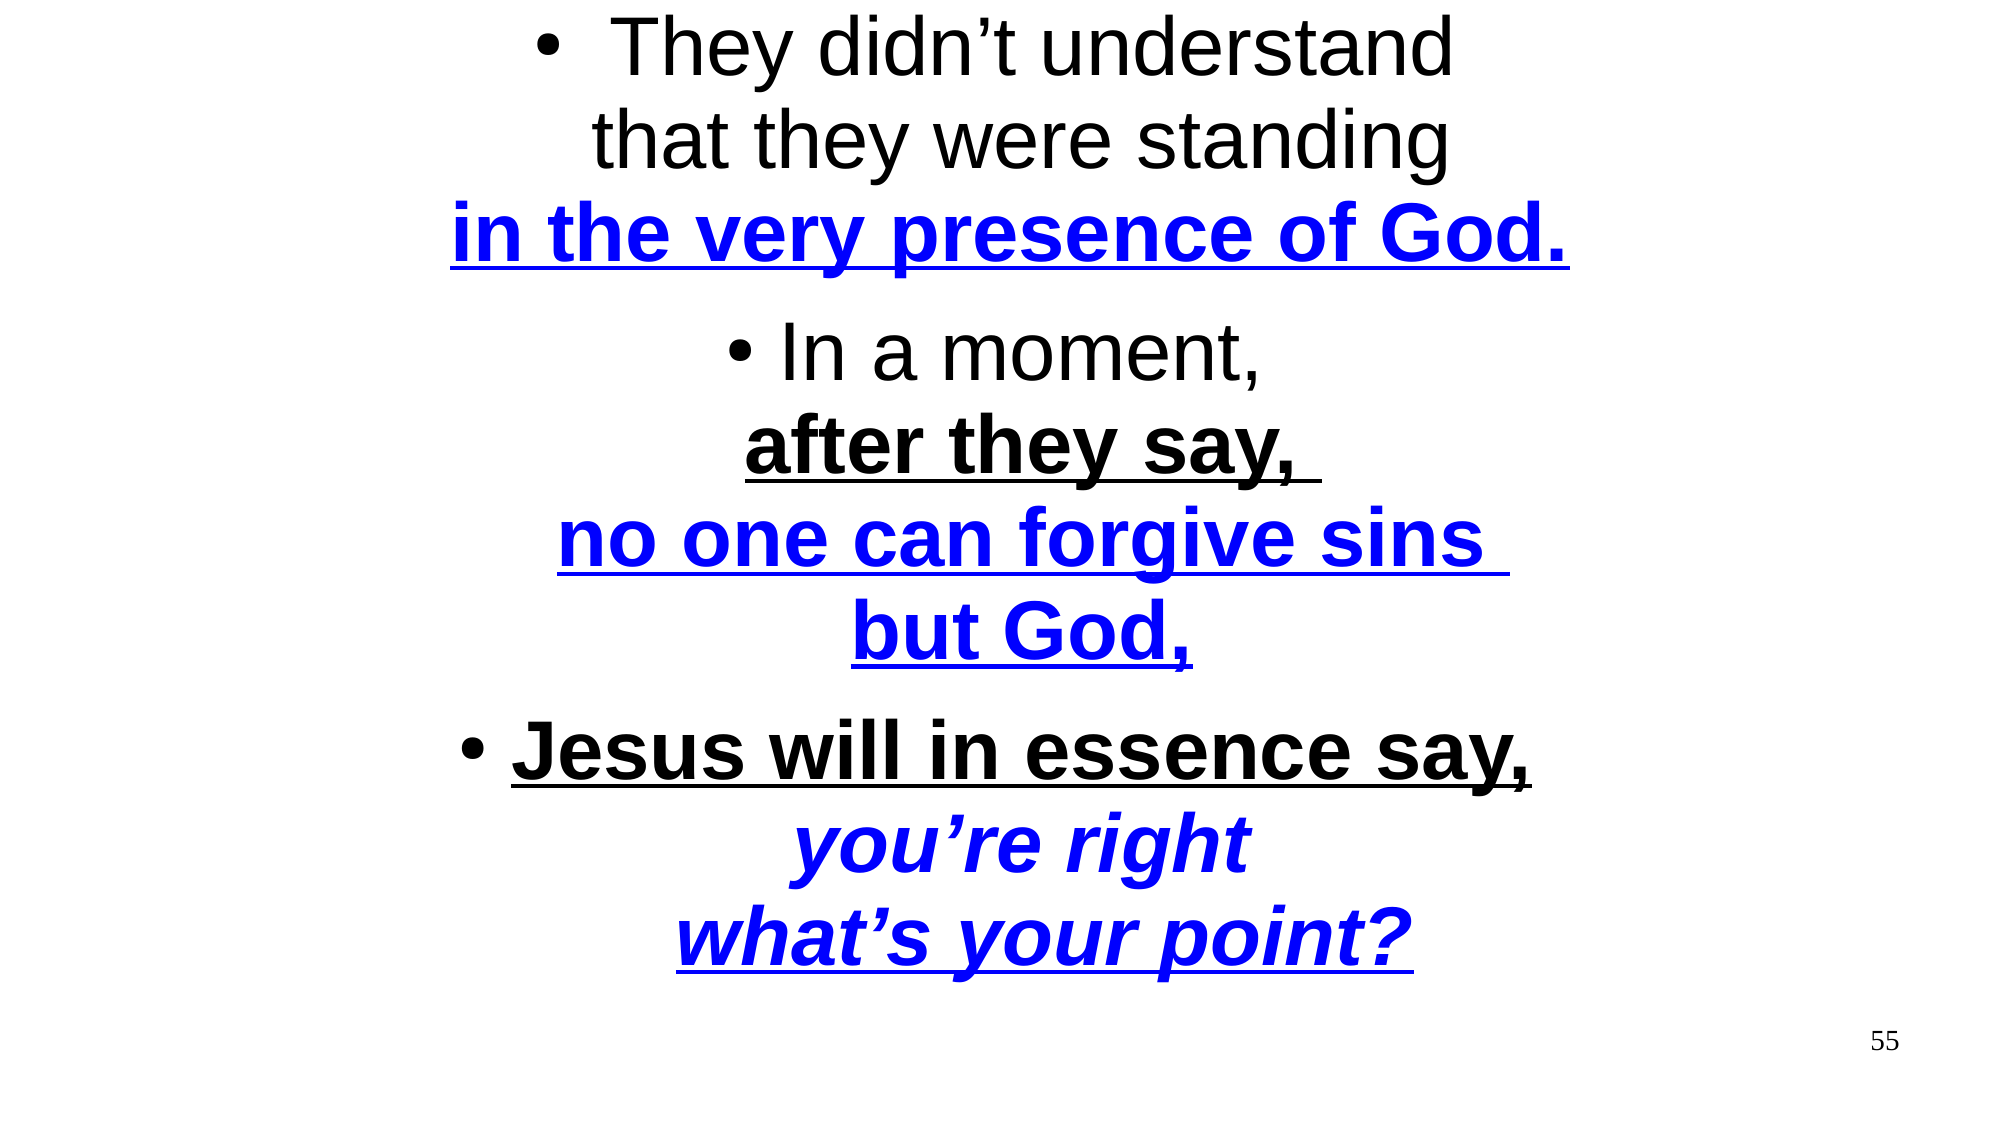

# They didn’t understand that they were standing in the very presence of God.
In a moment,
after they say,
no one can forgive sins
but God,
Jesus will in essence say,
you’re right
 what’s your point?
55